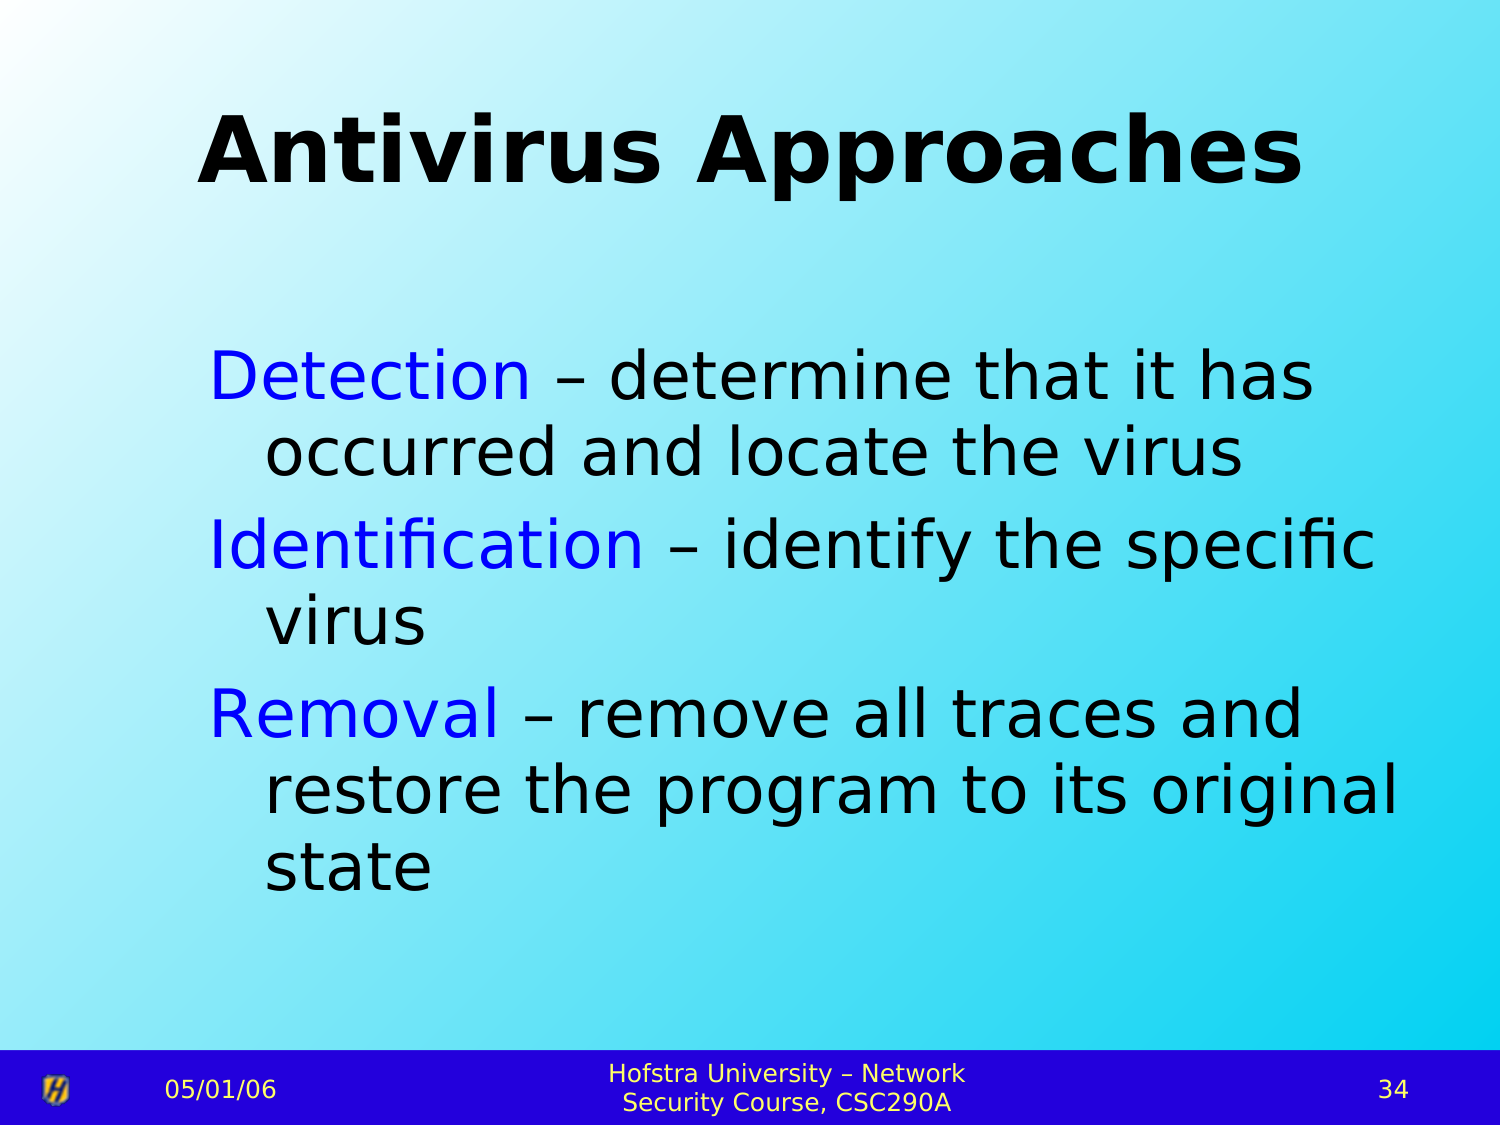

# Antivirus Approaches
Detection – determine that it has occurred and locate the virus
Identification – identify the specific virus
Removal – remove all traces and restore the program to its original state
34